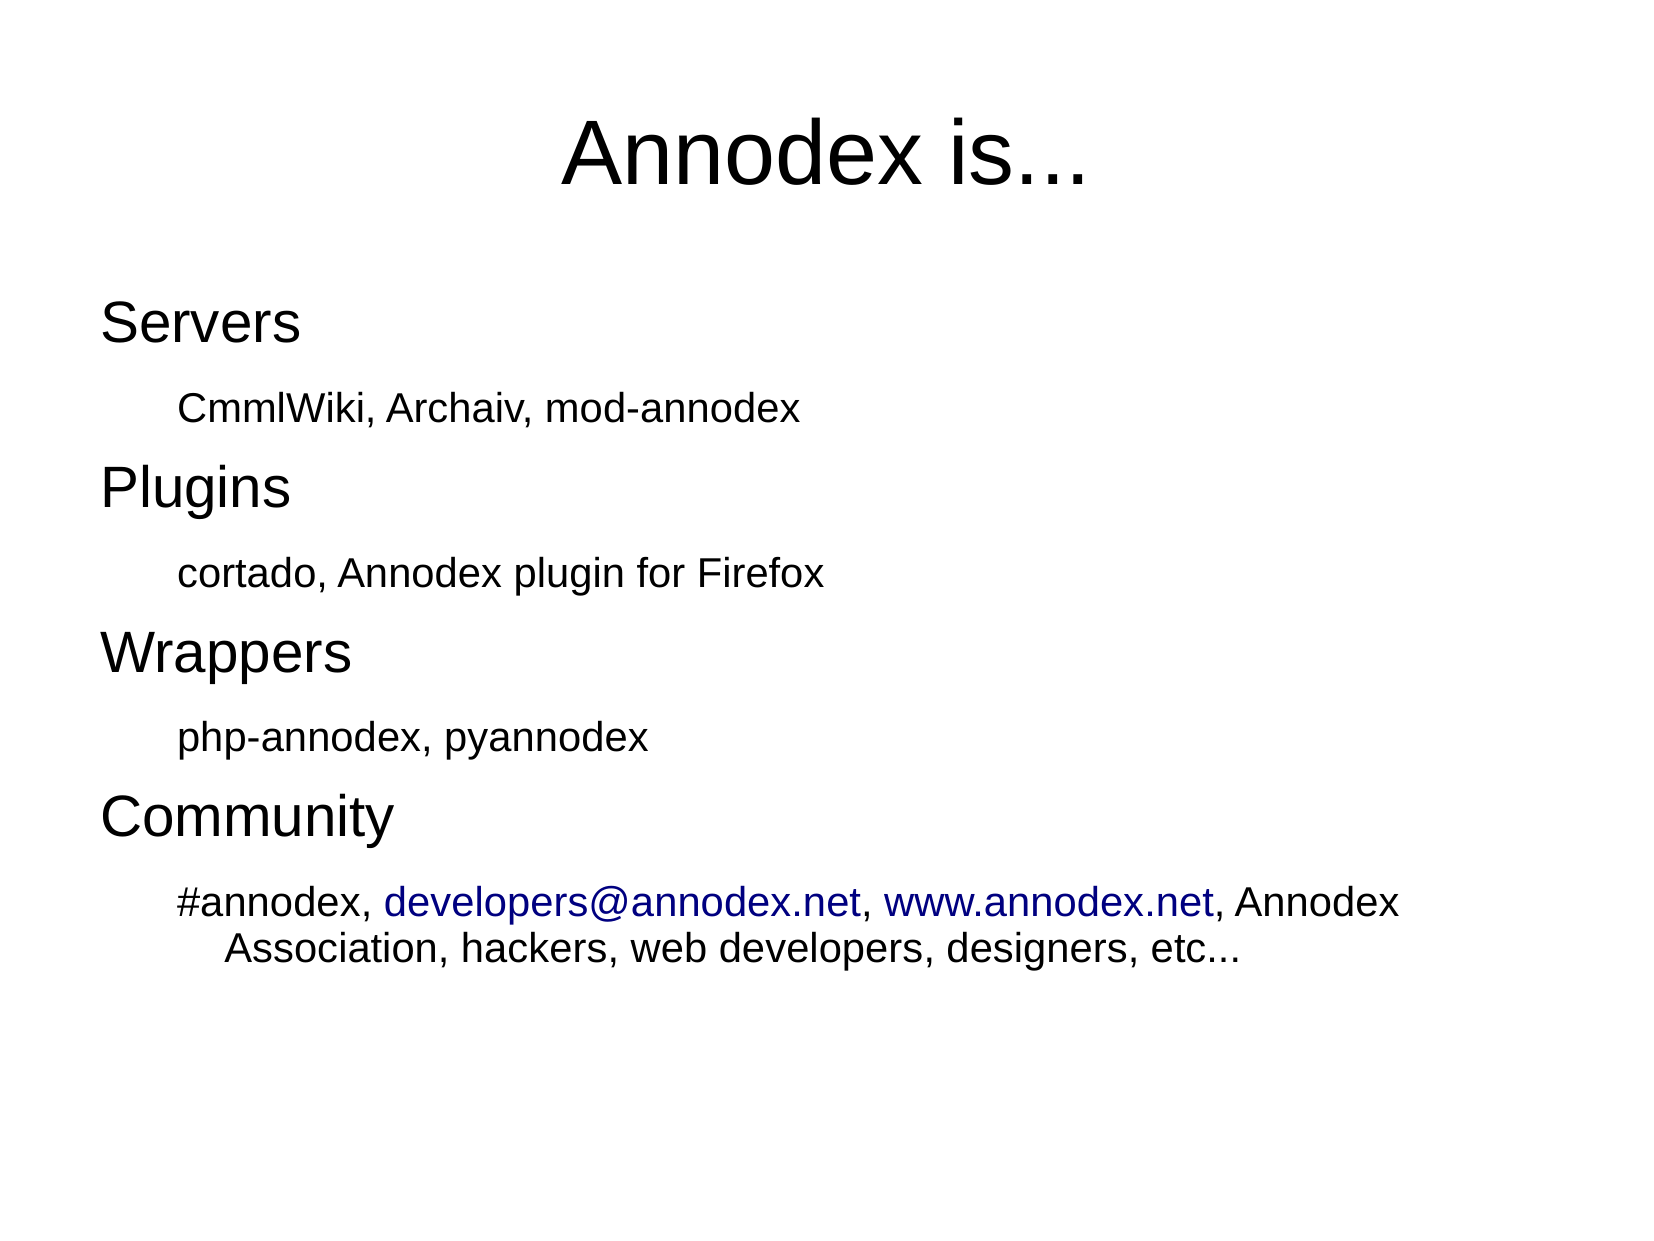

# Annodex is...
Servers
CmmlWiki, Archaiv, mod-annodex
Plugins
cortado, Annodex plugin for Firefox
Wrappers
php-annodex, pyannodex
Community
#annodex, developers@annodex.net, www.annodex.net, Annodex Association, hackers, web developers, designers, etc...